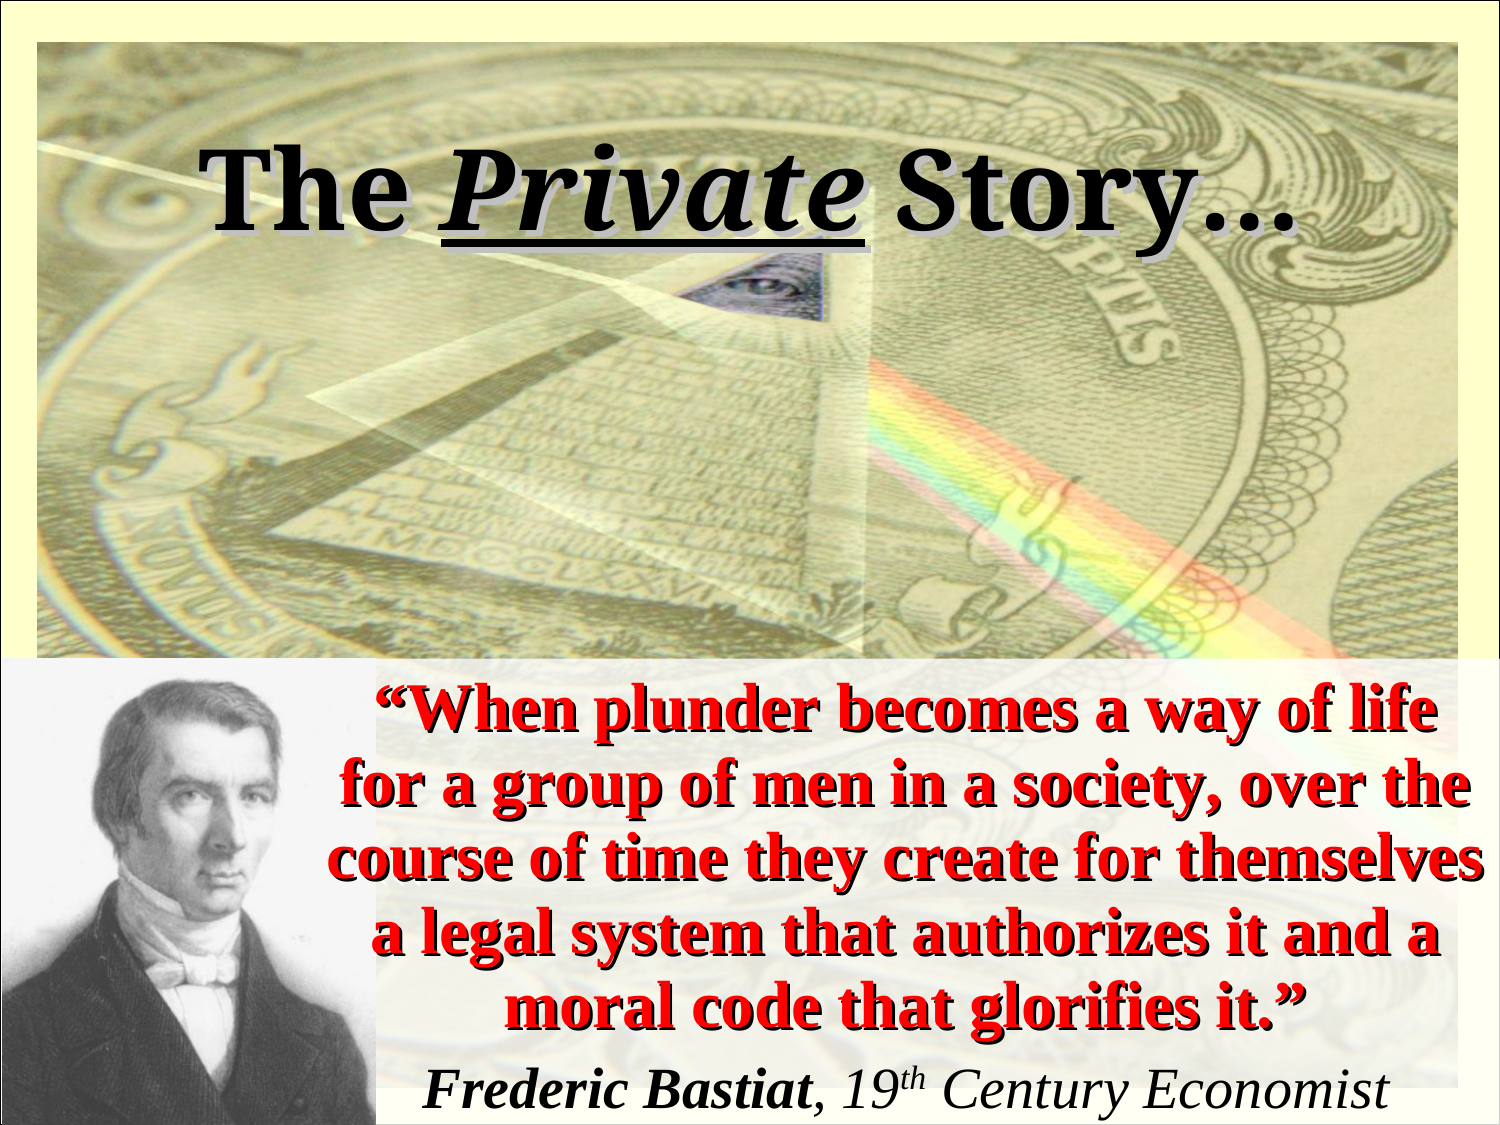

The Private Story…
“When plunder becomes a way of life for a group of men in a society, over the course of time they create for themselves a legal system that authorizes it and a moral code that glorifies it.”
Frederic Bastiat, 19th Century Economist
```